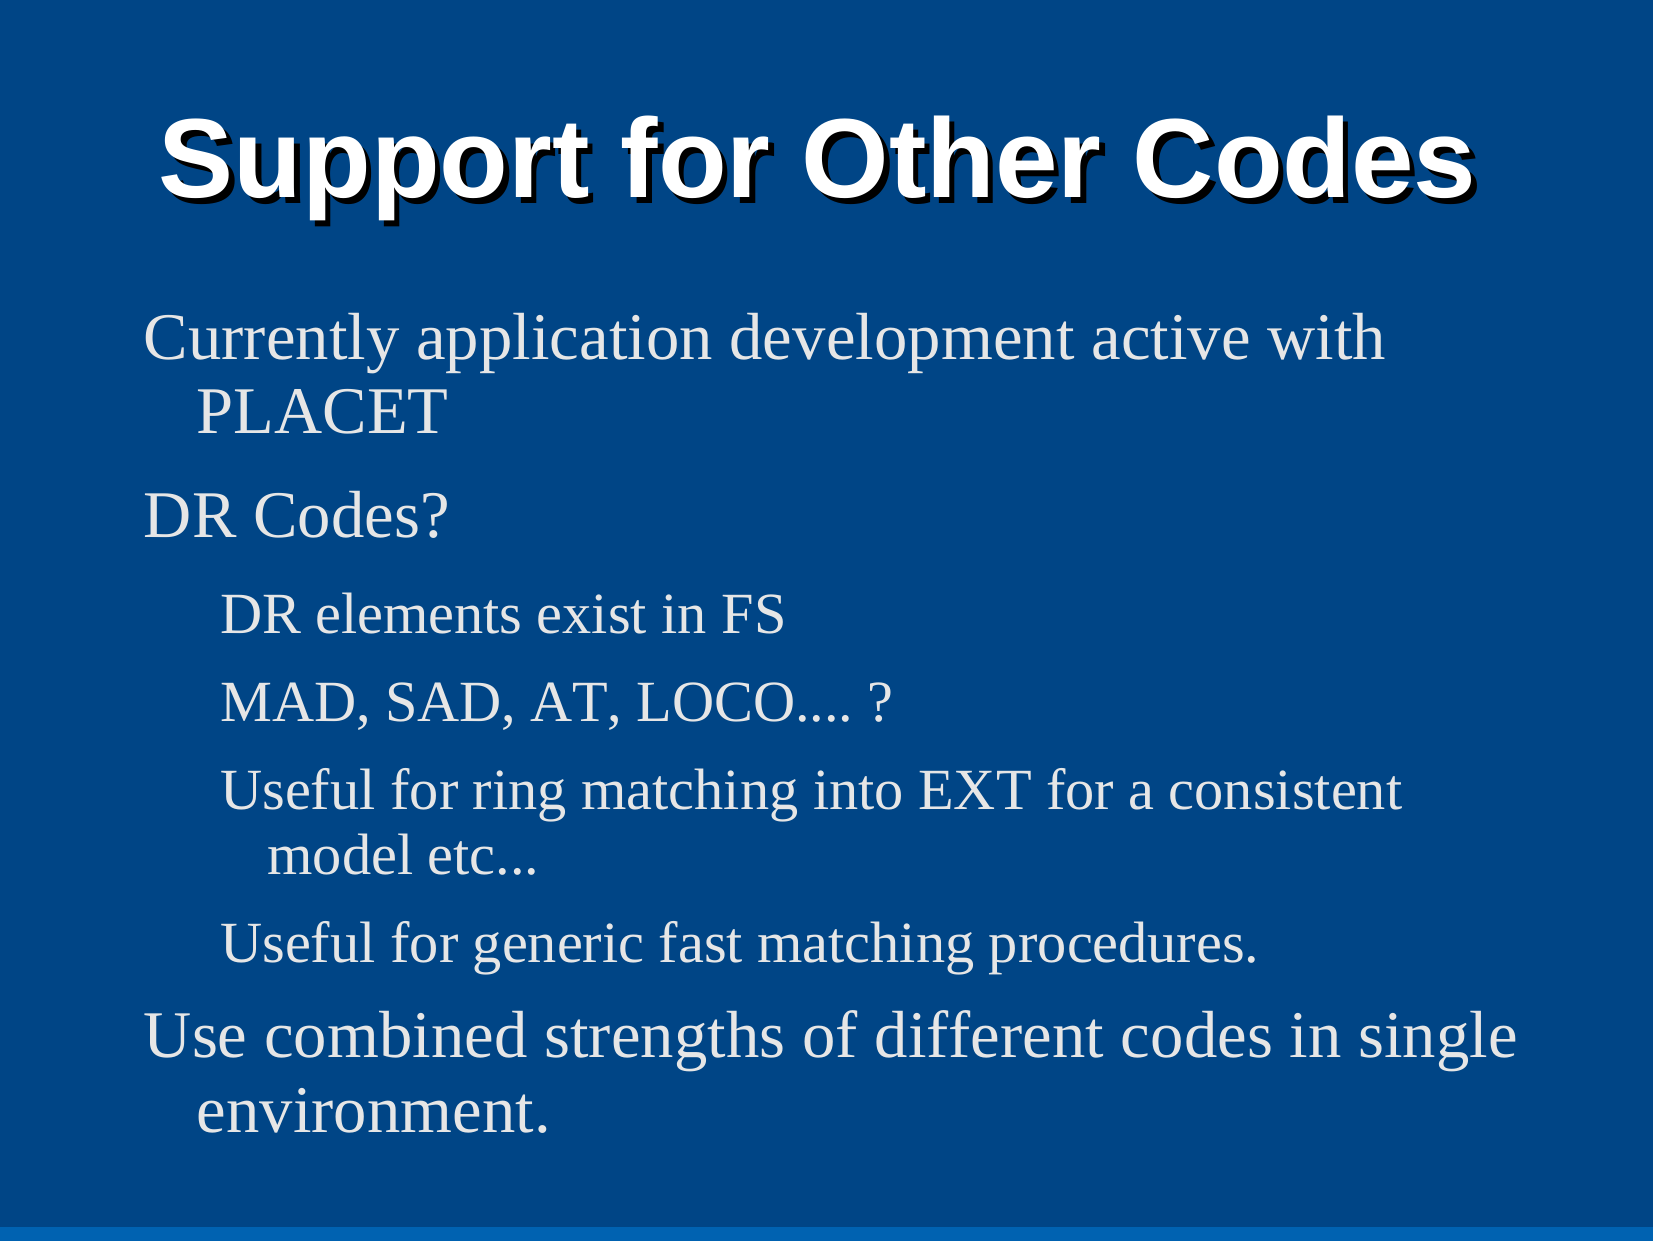

# Support for Other Codes
Currently application development active with PLACET
DR Codes?
DR elements exist in FS
MAD, SAD, AT, LOCO.... ?
Useful for ring matching into EXT for a consistent model etc...
Useful for generic fast matching procedures.
Use combined strengths of different codes in single environment.